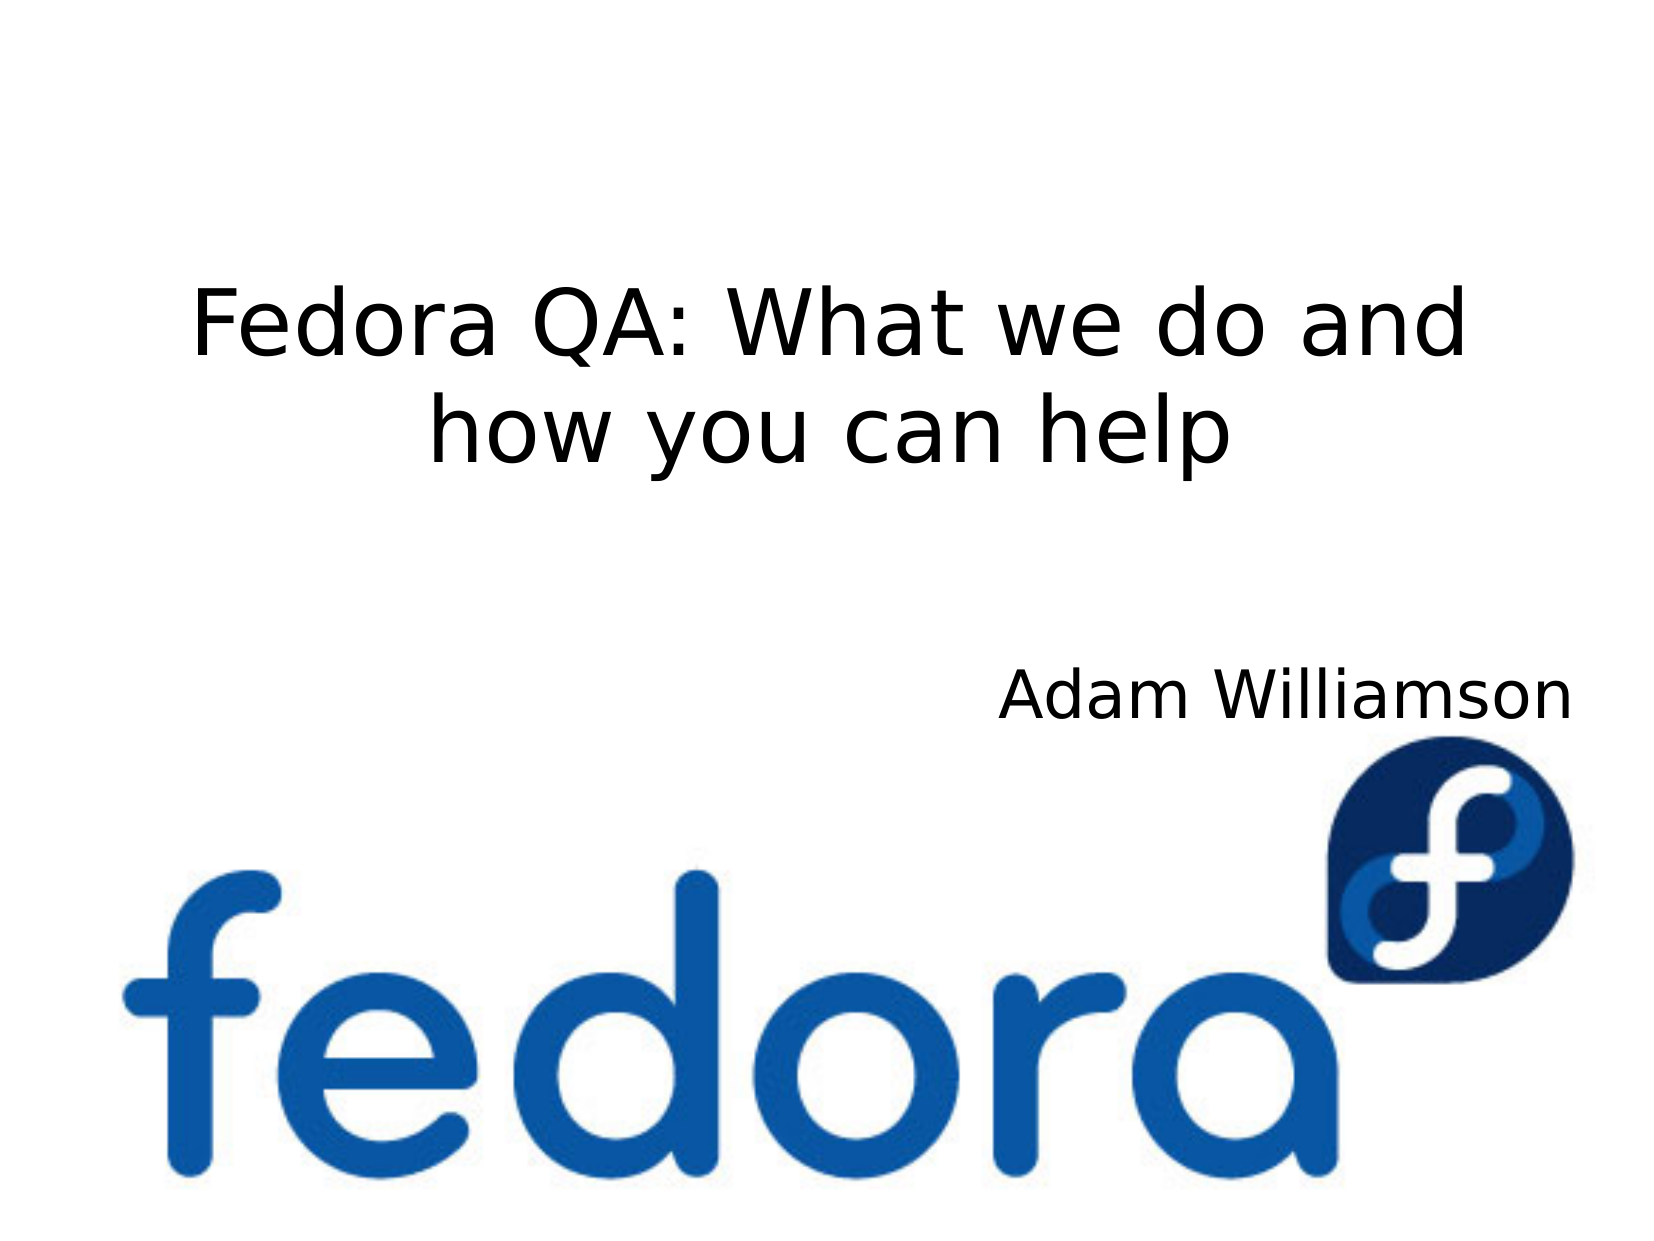

# Fedora QA: What we do and how you can help
Adam Williamson